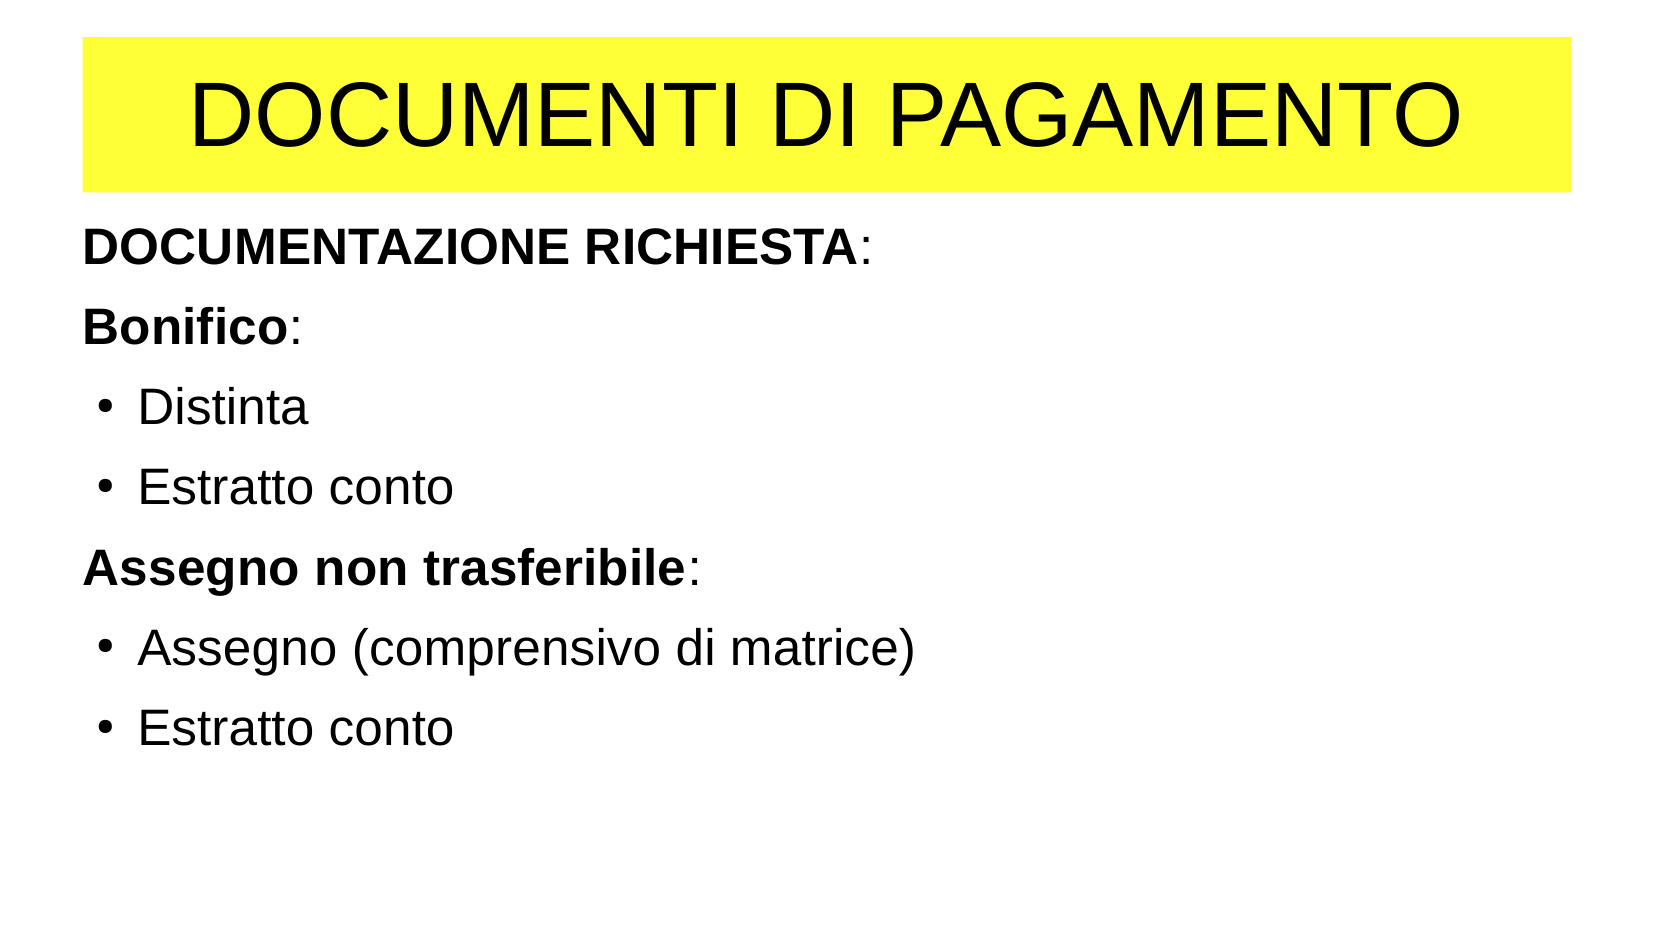

#
DOCUMENTI DI PAGAMENTO
DOCUMENTAZIONE RICHIESTA:
Bonifico:
Distinta
Estratto conto
Assegno non trasferibile:
Assegno (comprensivo di matrice)
Estratto conto